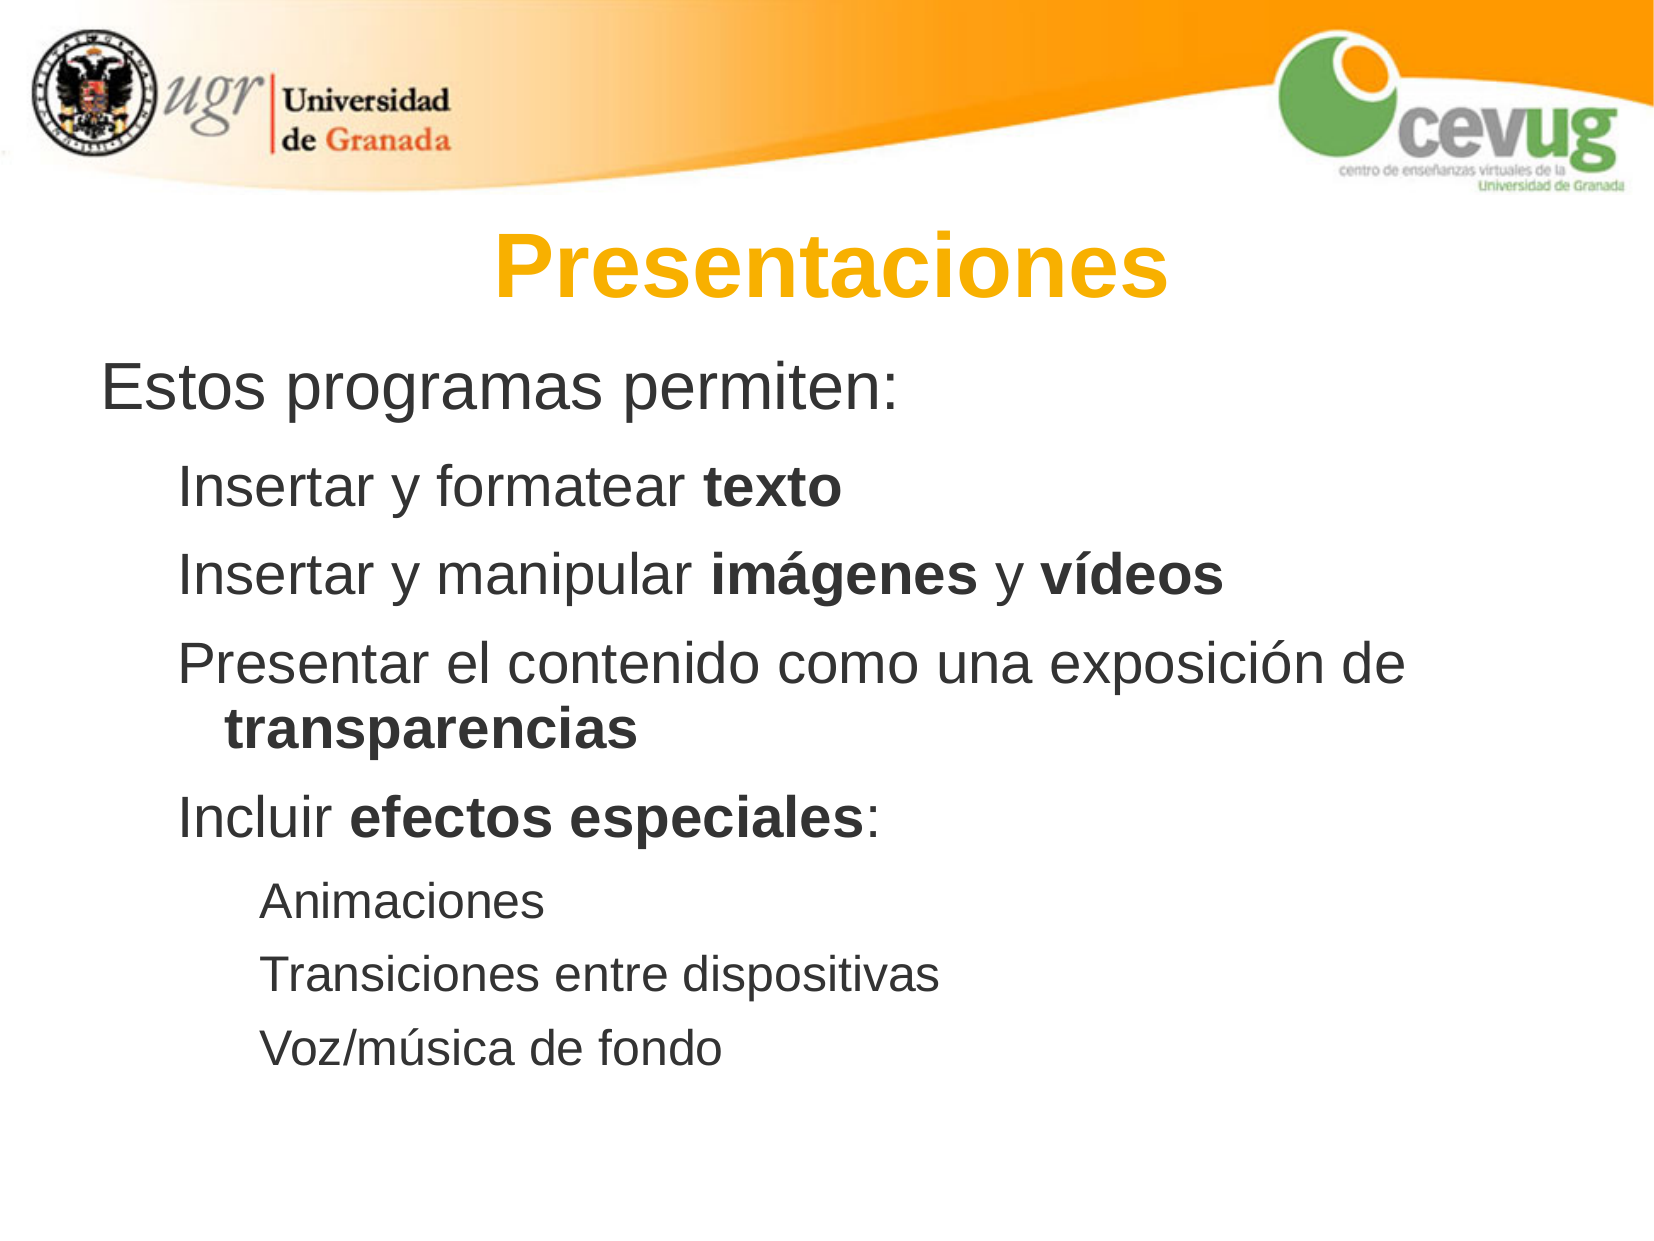

# Presentaciones
Estos programas permiten:
Insertar y formatear texto
Insertar y manipular imágenes y vídeos
Presentar el contenido como una exposición de transparencias
Incluir efectos especiales:
Animaciones
Transiciones entre dispositivas
Voz/música de fondo